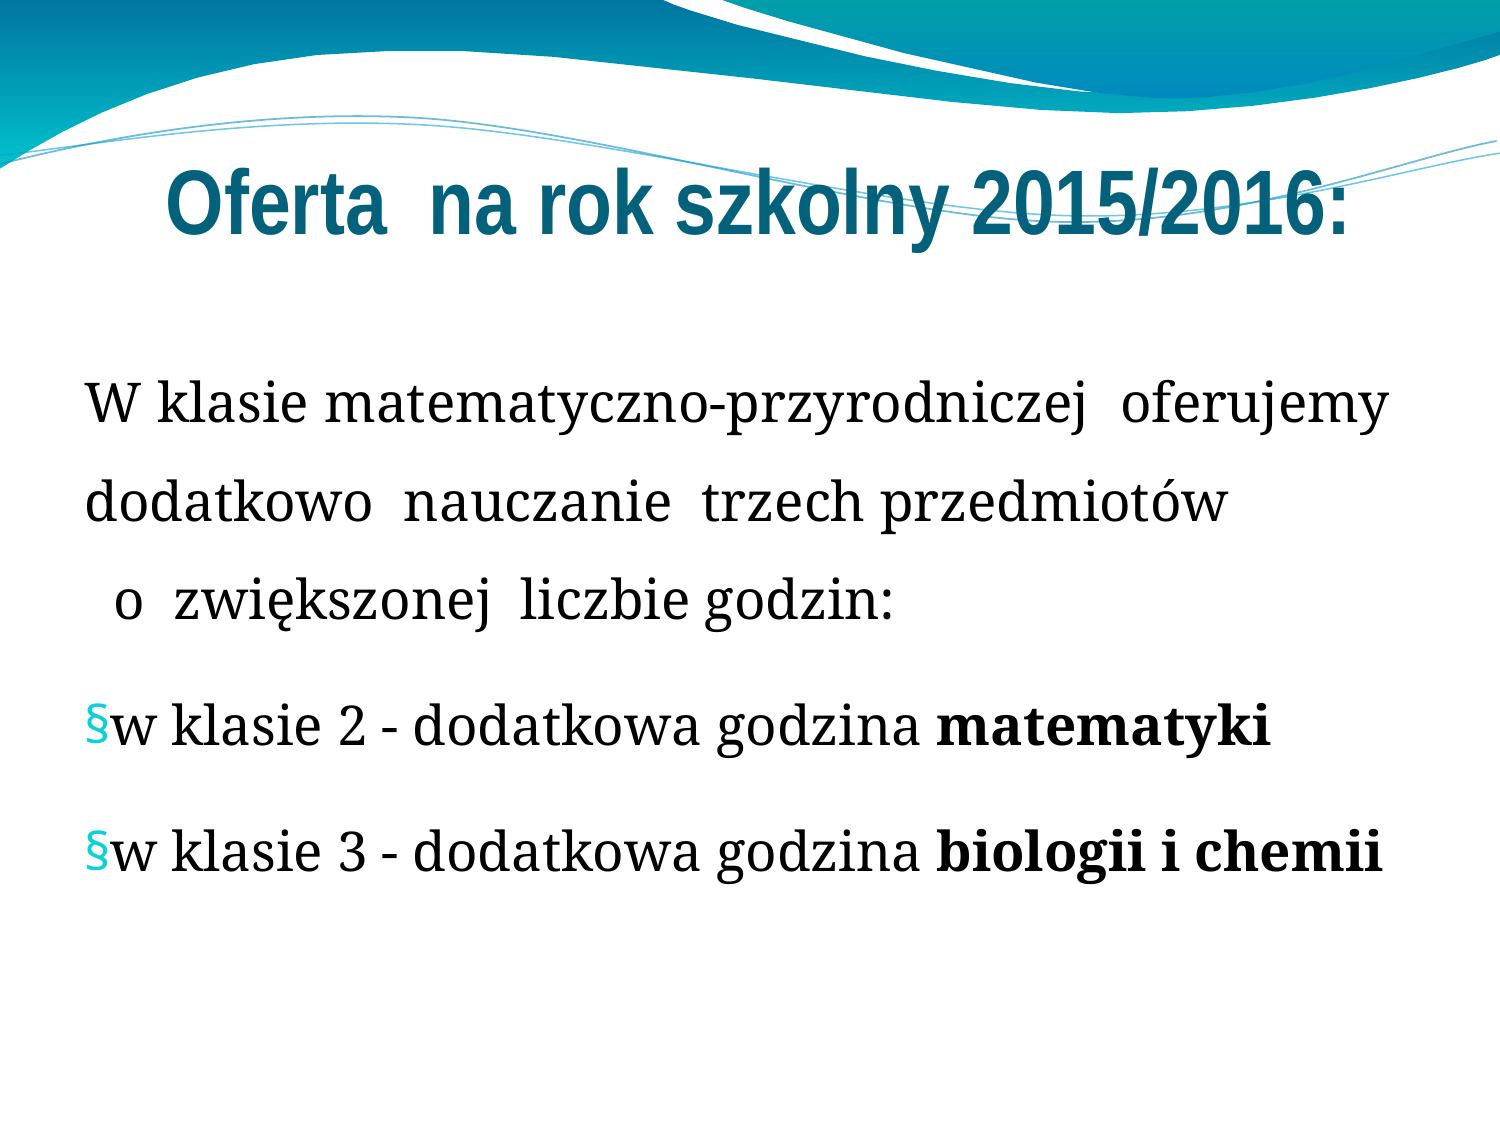

# Oferta na rok szkolny 2015/2016:
W klasie matematyczno-przyrodniczej oferujemy dodatkowo nauczanie trzech przedmiotów o zwiększonej liczbie godzin:
w klasie 2 - dodatkowa godzina matematyki
w klasie 3 - dodatkowa godzina biologii i chemii